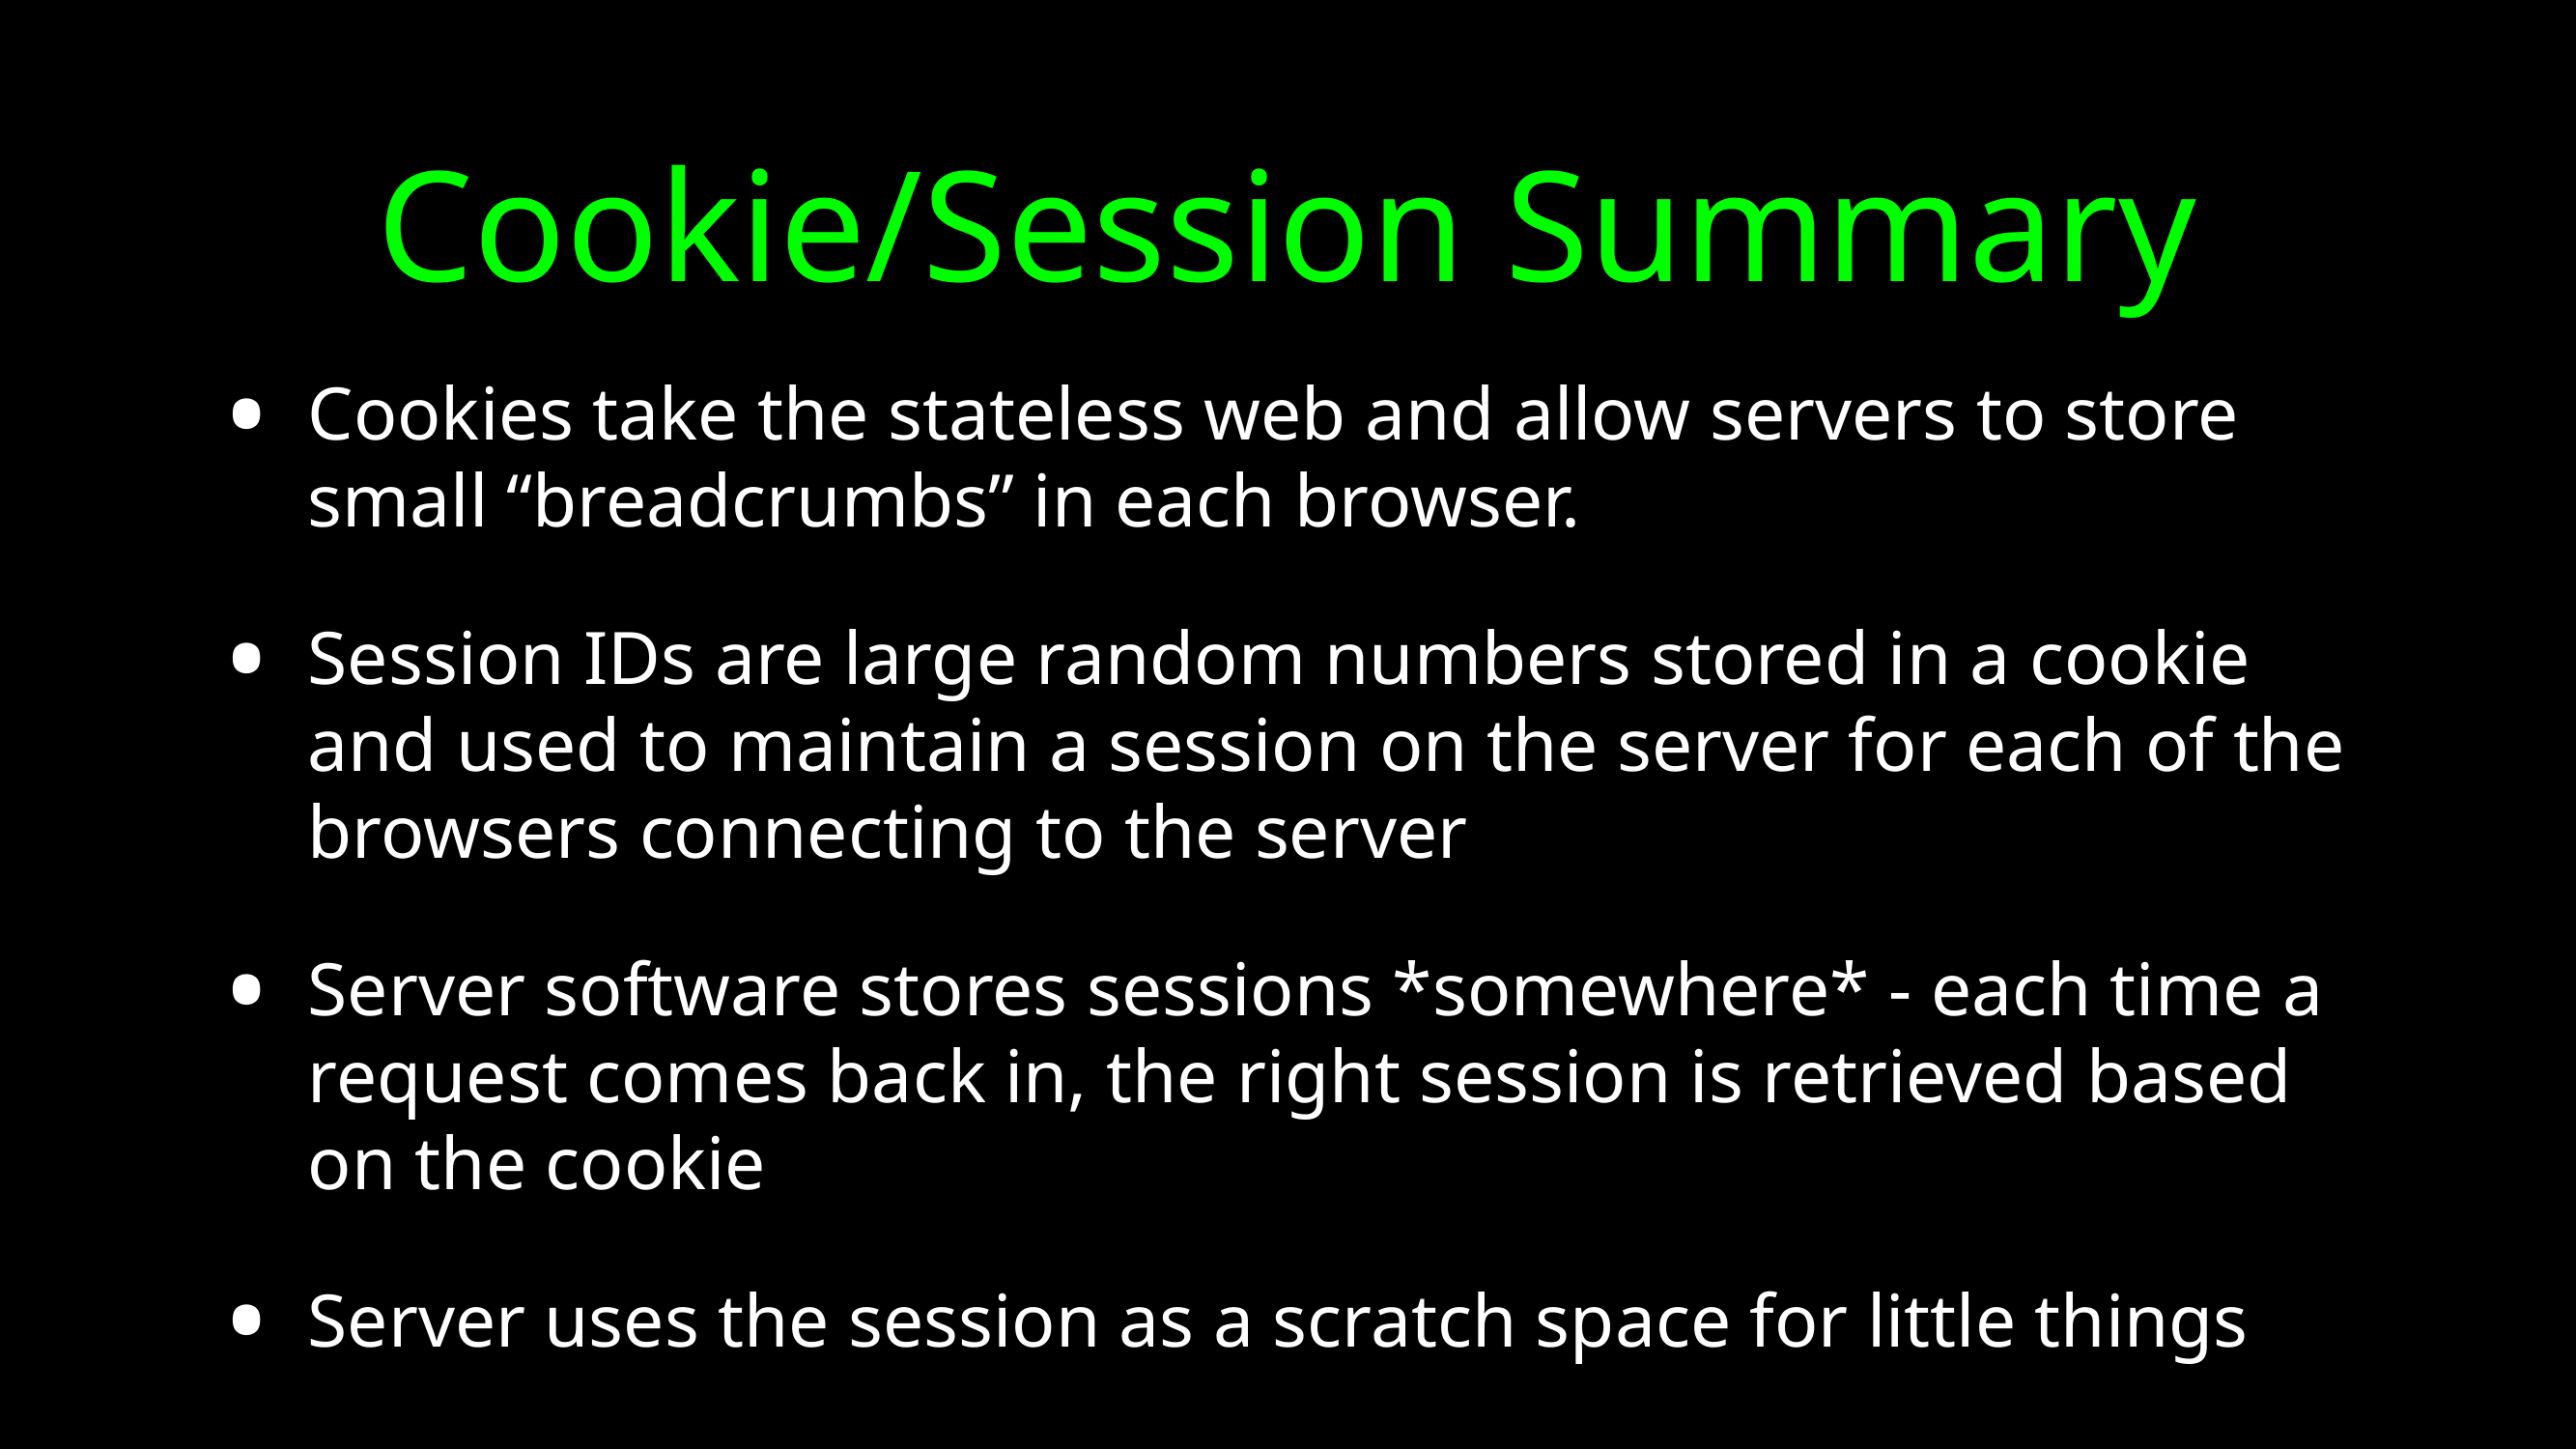

# Cookie/Session Summary
Cookies take the stateless web and allow servers to store small “breadcrumbs” in each browser.
Session IDs are large random numbers stored in a cookie and used to maintain a session on the server for each of the browsers connecting to the server
Server software stores sessions *somewhere* - each time a request comes back in, the right session is retrieved based on the cookie
Server uses the session as a scratch space for little things